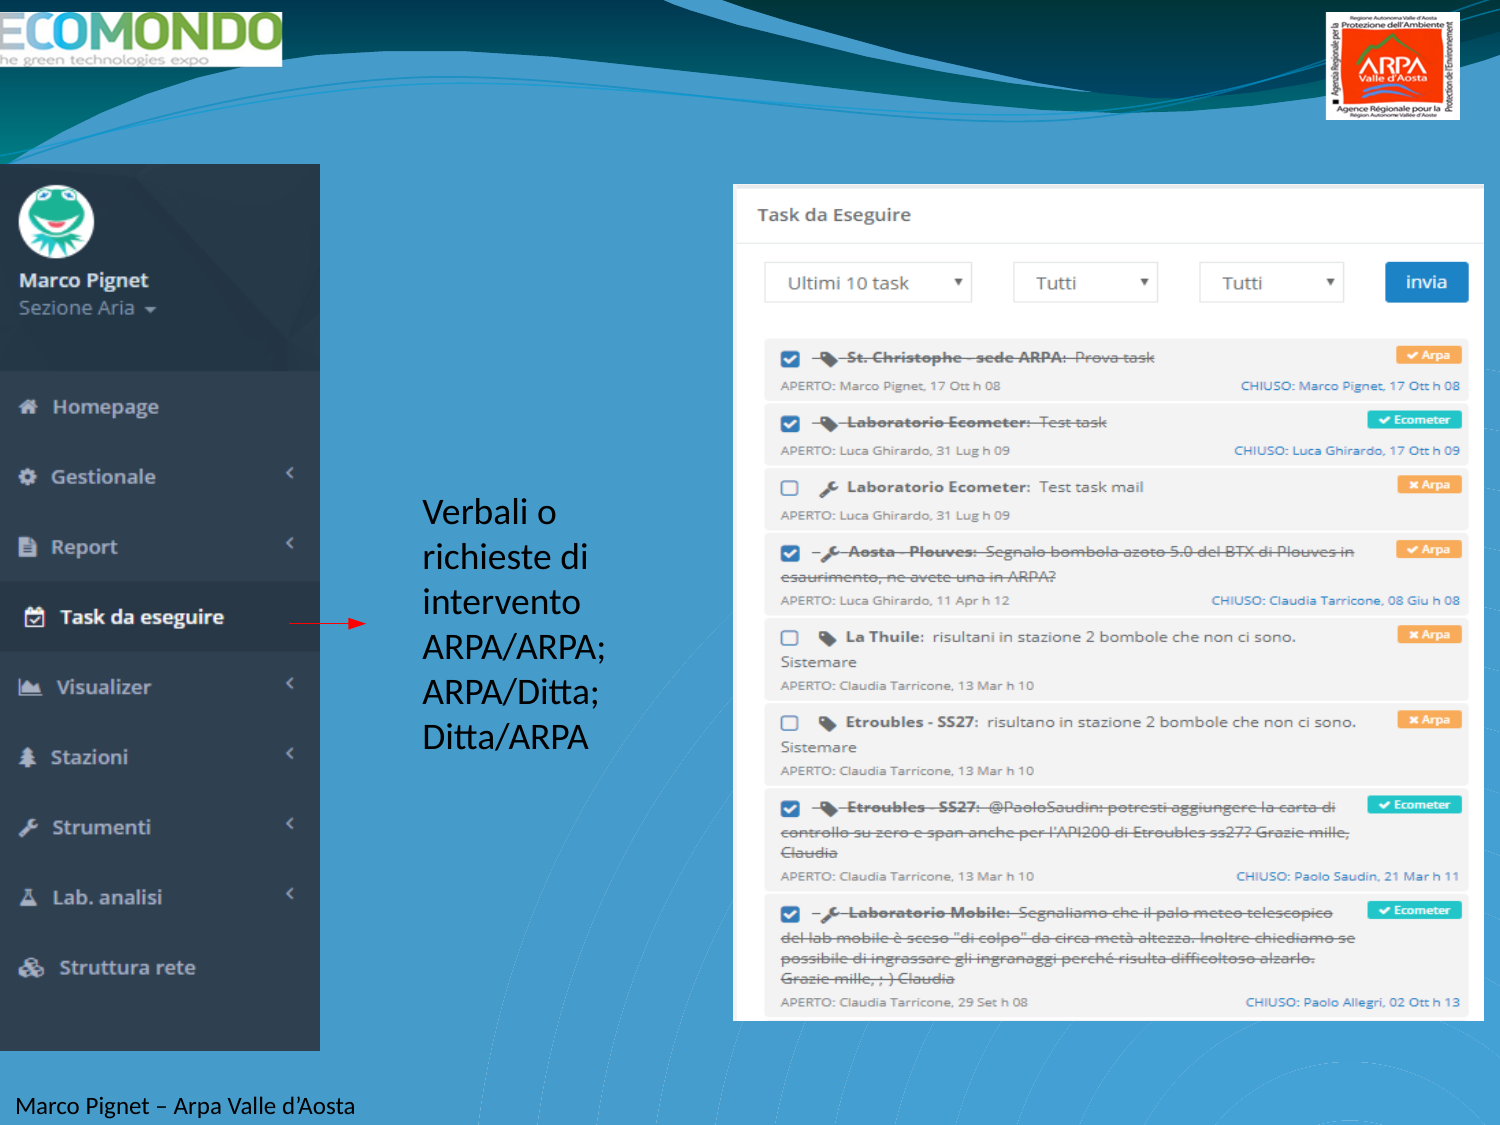

Verbali o richieste di intervento ARPA/ARPA; ARPA/Ditta; Ditta/ARPA
Marco Pignet – Arpa Valle d’Aosta